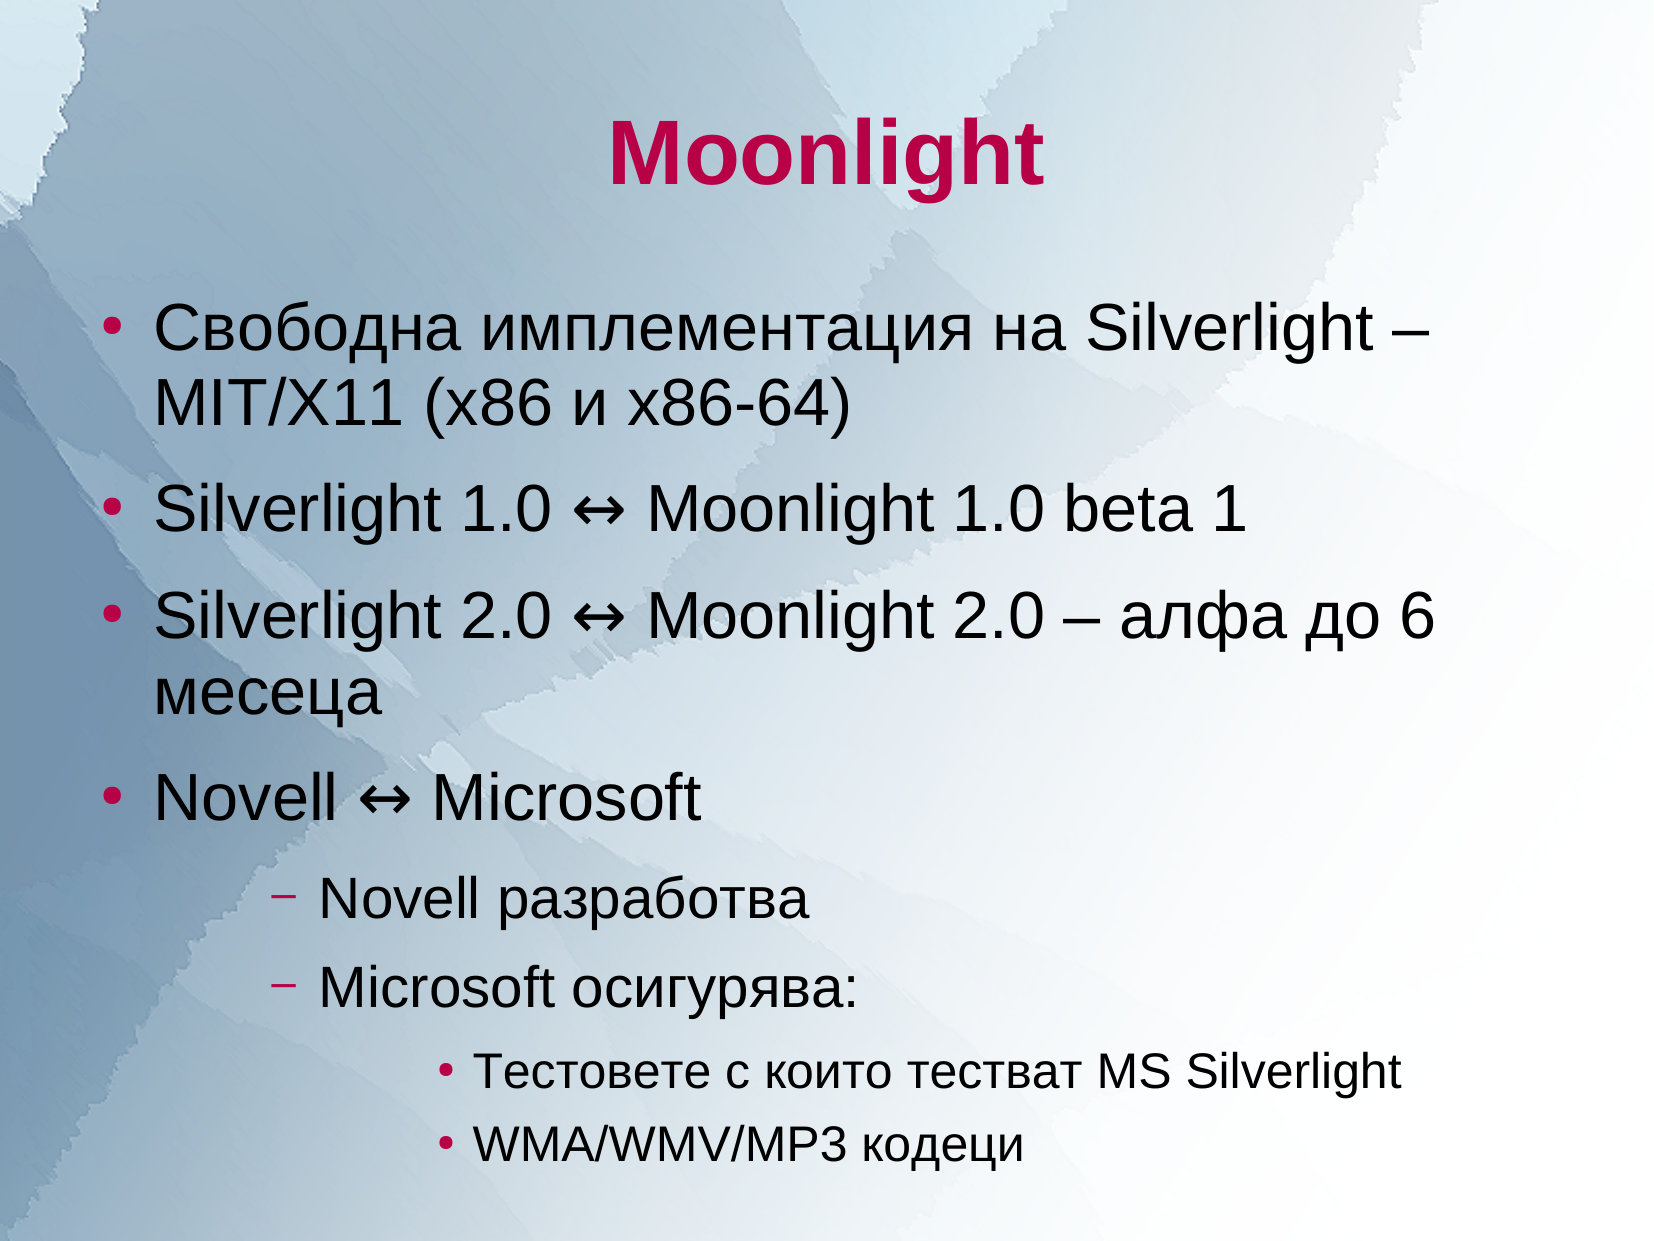

# Moonlight
Свободна имплементация на Silverlight – MIT/X11 (x86 и x86-64)
Silverlight 1.0 ↔ Moonlight 1.0 beta 1
Silverlight 2.0 ↔ Moonlight 2.0 – алфа до 6 месеца
Novell ↔ Microsoft
Novell разработва
Microsoft осигурява:
Тестовете с които тестват MS Silverlight
WMA/WMV/MP3 кодеци